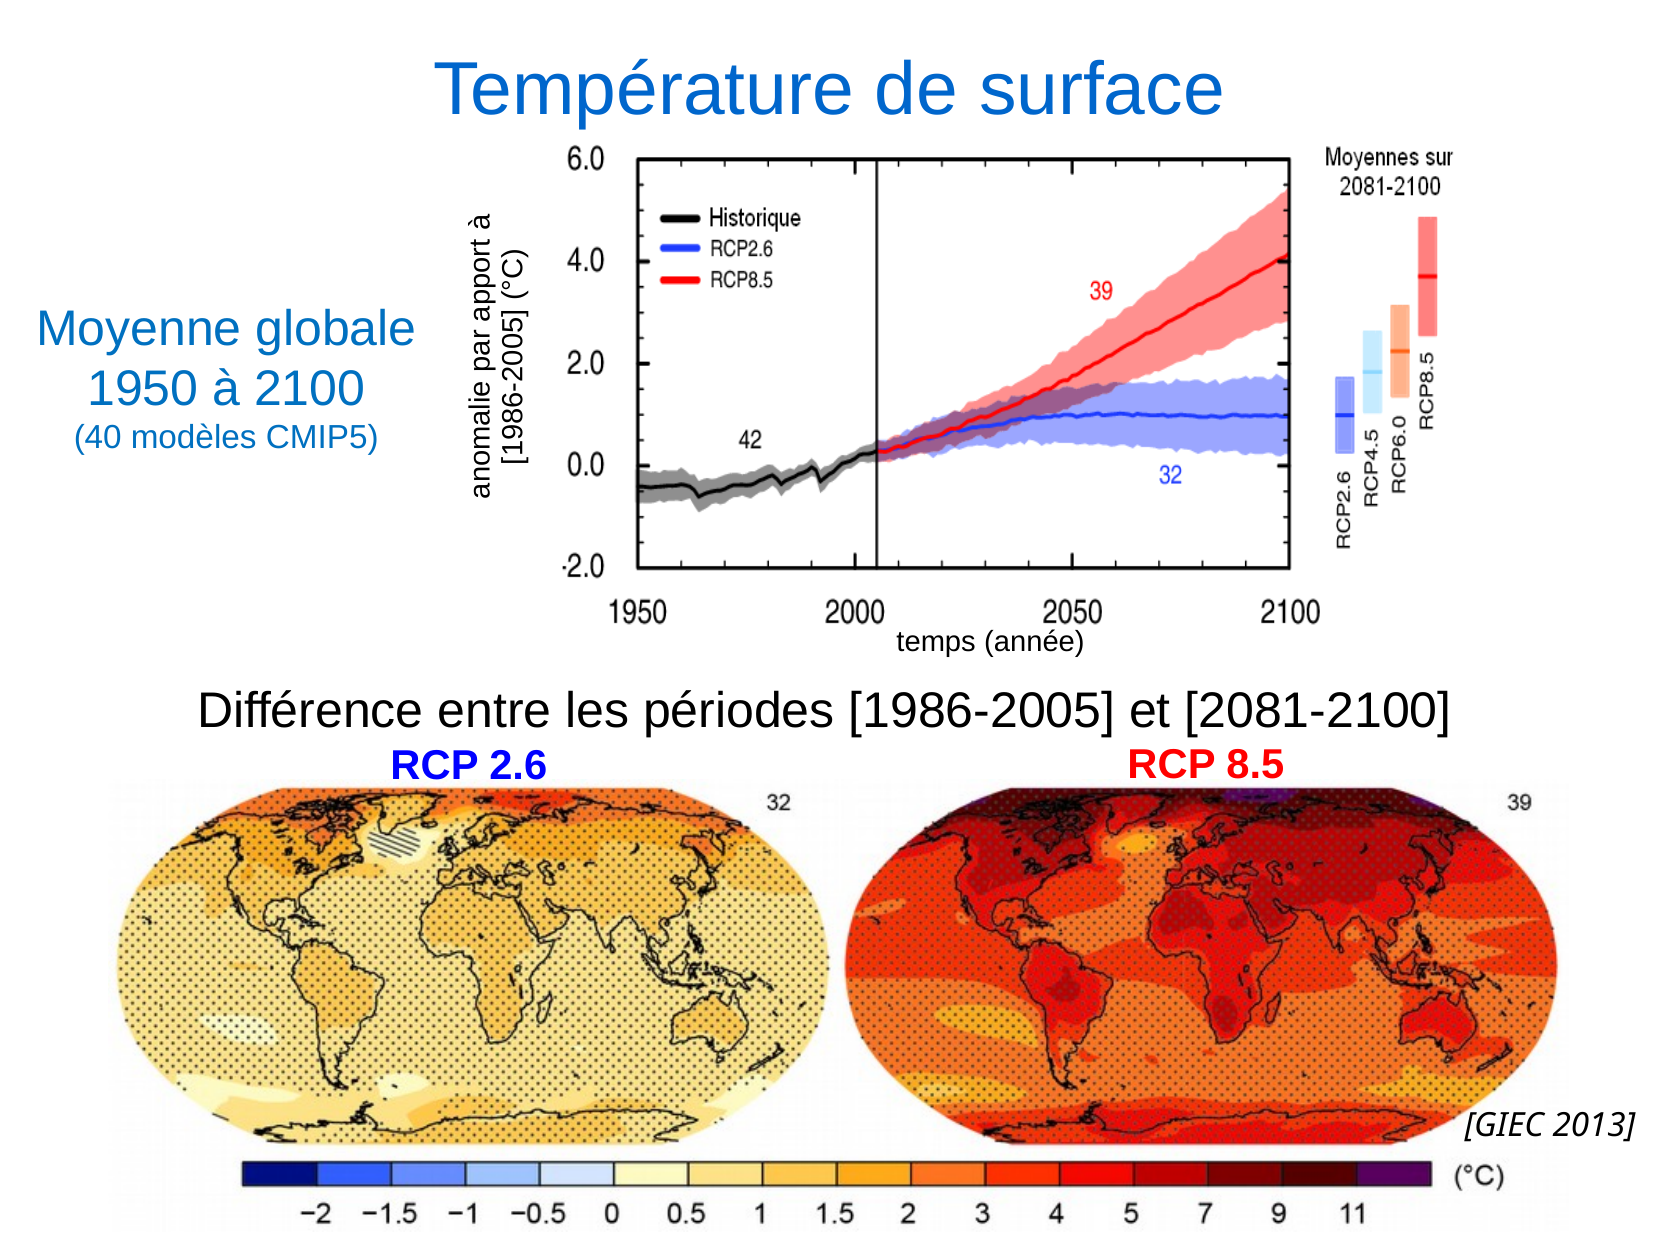

Température de surface
Moyenne globale
1950 à 2100
(40 modèles CMIP5)
anomalie par apport à [1986-2005] (°C)
temps (année)
Différence entre les périodes [1986-2005] et [2081-2100]
RCP 8.5
RCP 2.6
[GIEC 2013]